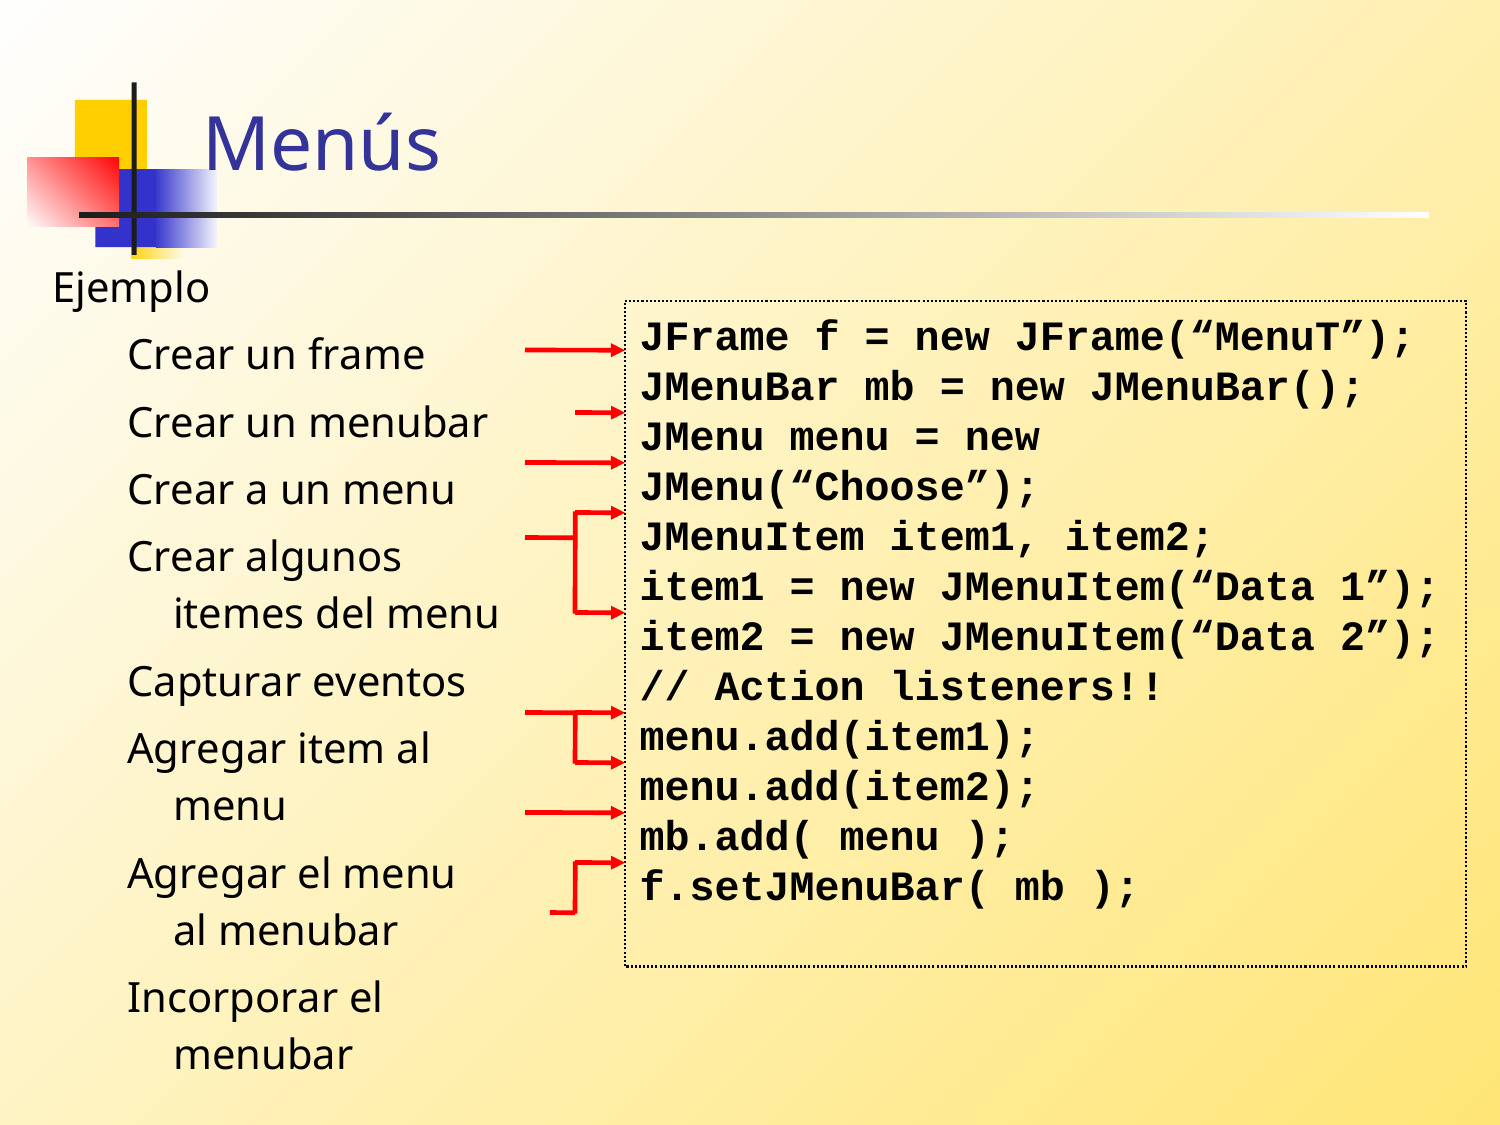

# Menús
Ejemplo
Crear un frame
Crear un menubar
Crear a un menu
Crear algunos
itemes del menu
Capturar eventos
Agregar item al
menu
Agregar el menu
al menubar
Incorporar el
menubar
JFrame f = new JFrame(“MenuT”);
JMenuBar mb = new JMenuBar();
JMenu menu = new JMenu(“Choose”);
JMenuItem item1, item2;
item1 = new JMenuItem(“Data 1”);
item2 = new JMenuItem(“Data 2”);
// Action listeners!!
menu.add(item1);
menu.add(item2);
mb.add( menu );
f.setJMenuBar( mb );